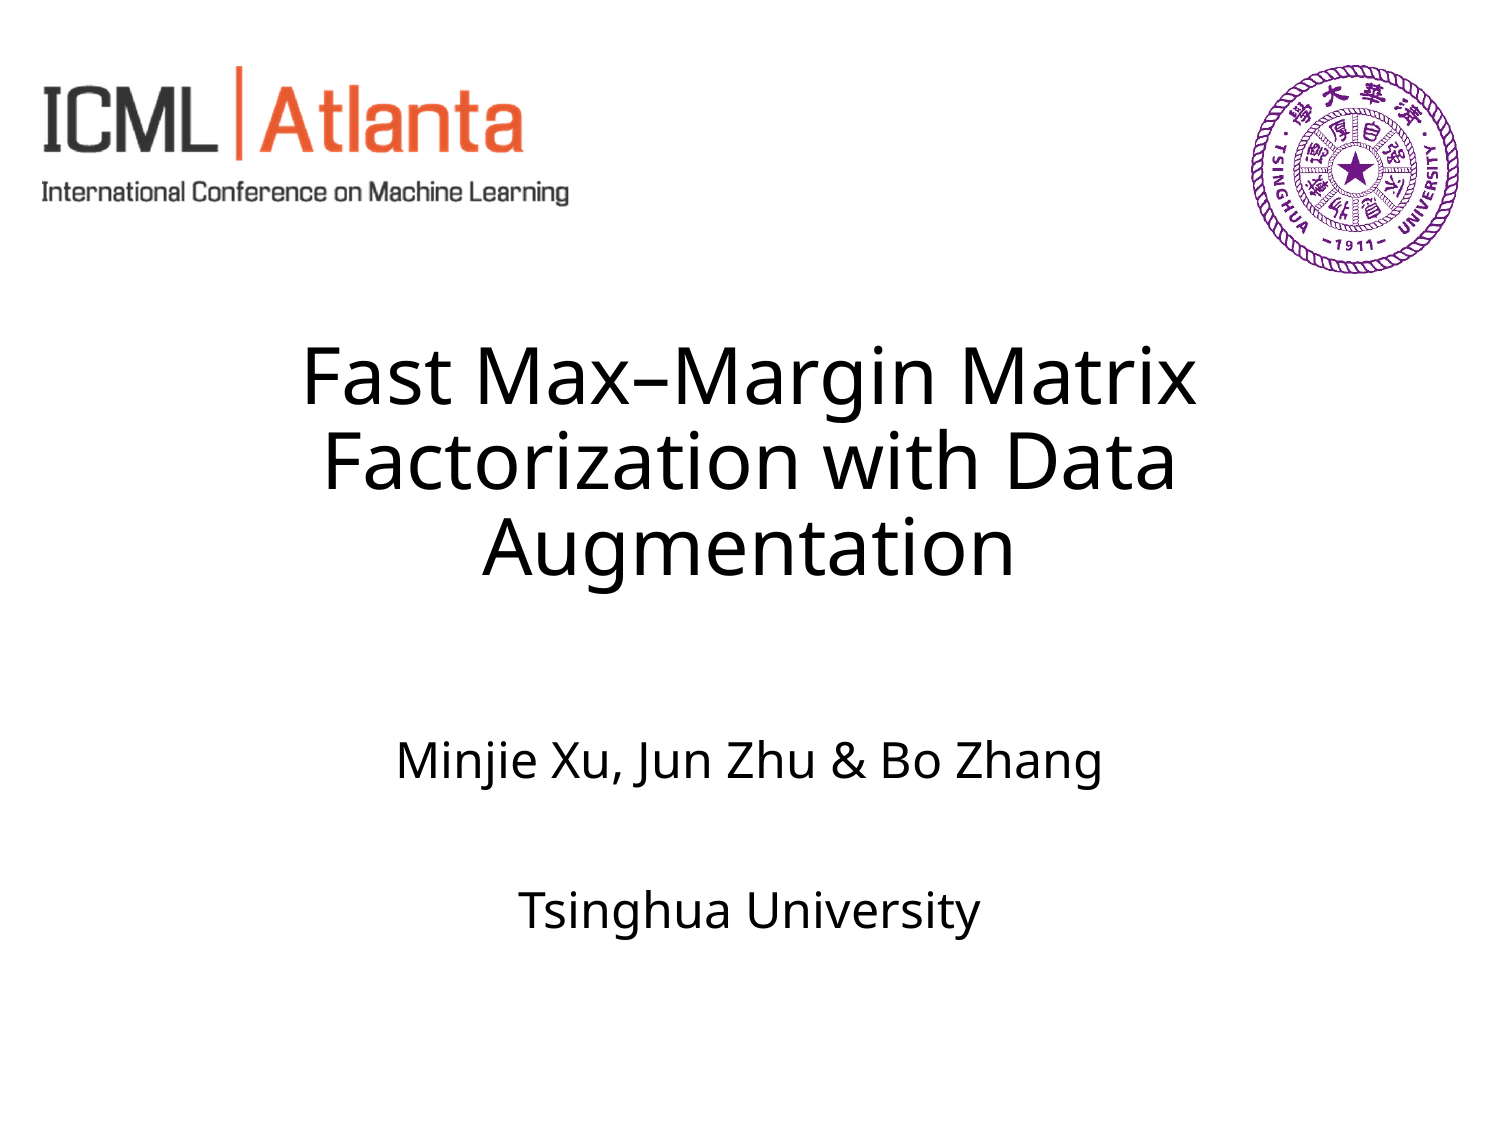

# Fast Max–Margin Matrix Factorization with Data Augmentation
Minjie Xu, Jun Zhu & Bo Zhang
Tsinghua University